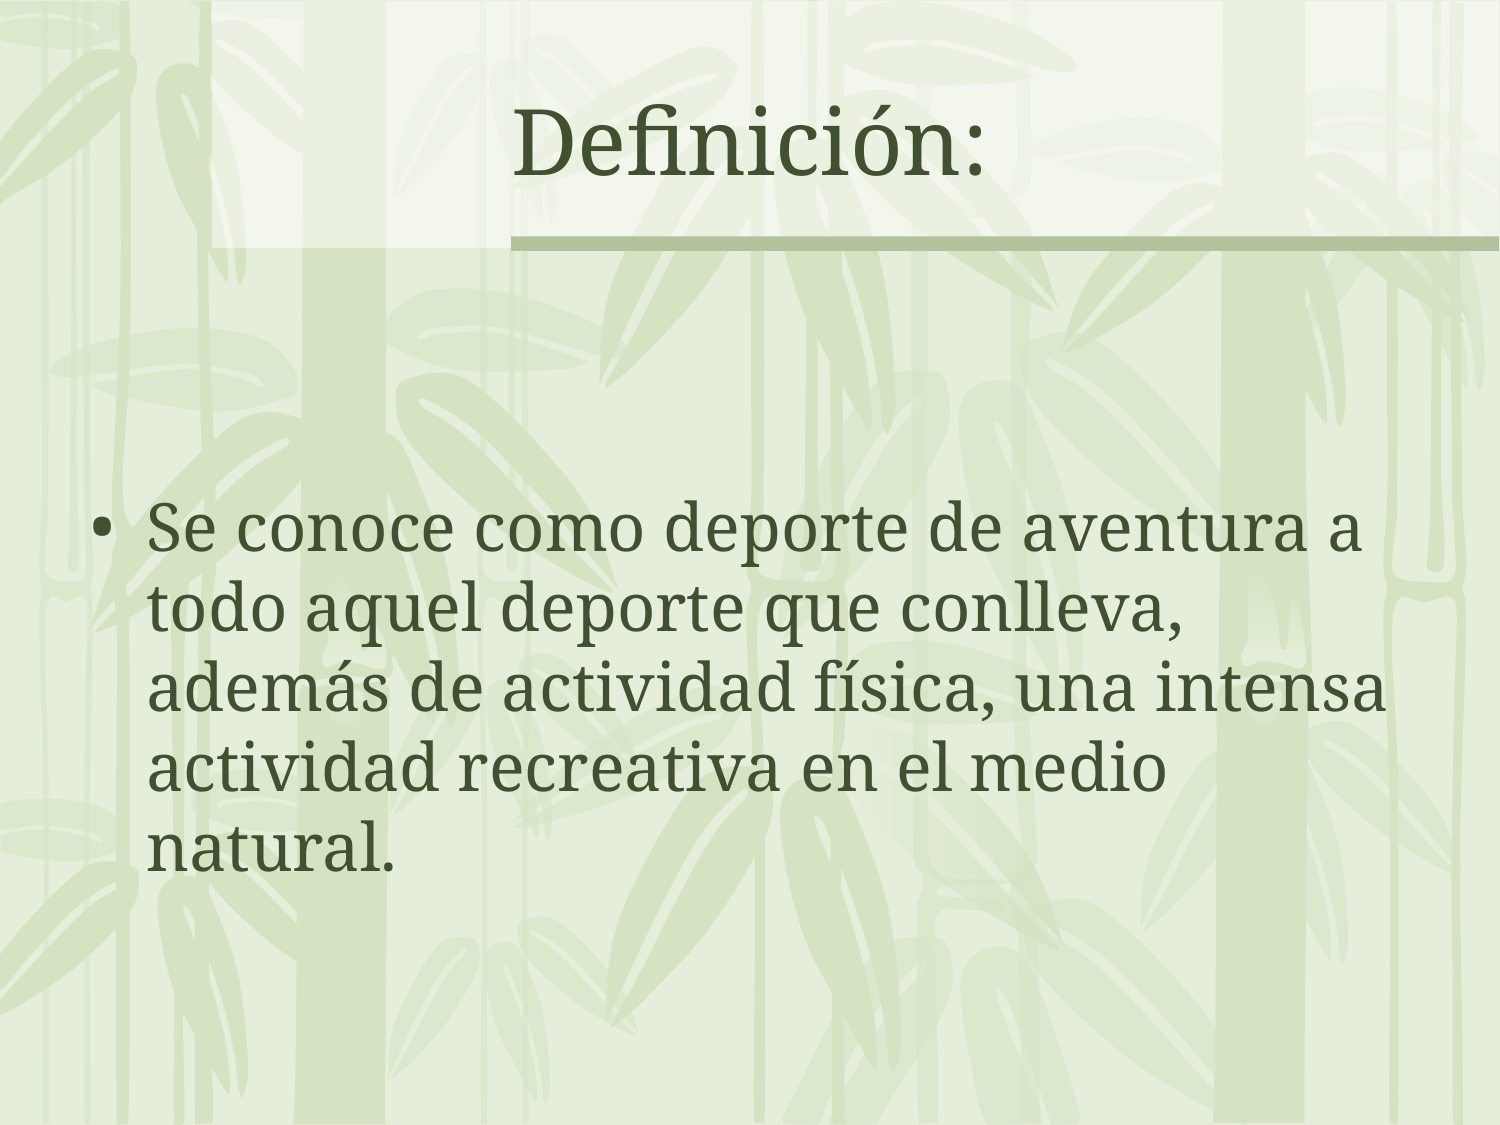

# Definición:
Se conoce como deporte de aventura a todo aquel deporte que conlleva, además de actividad física, una intensa actividad recreativa en el medio natural.